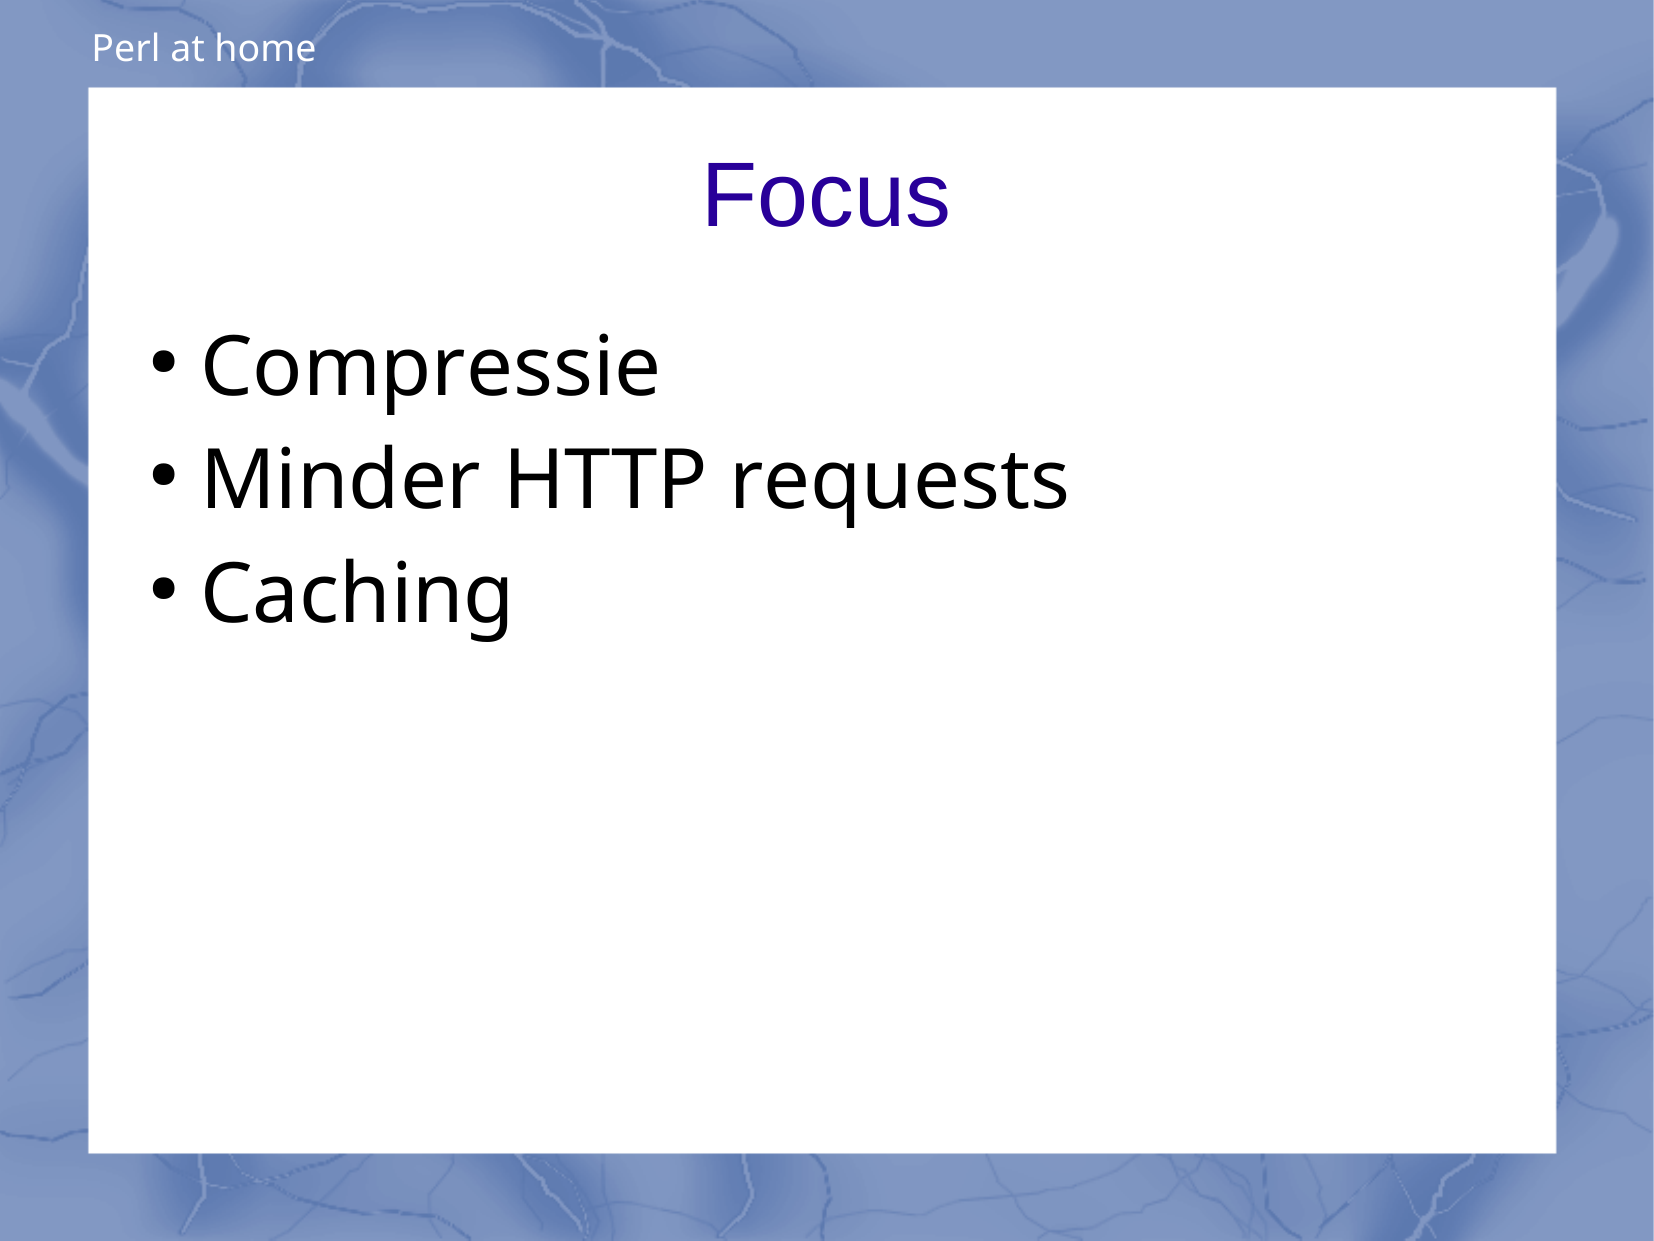

# Focus
 Compressie
 Minder HTTP requests
 Caching